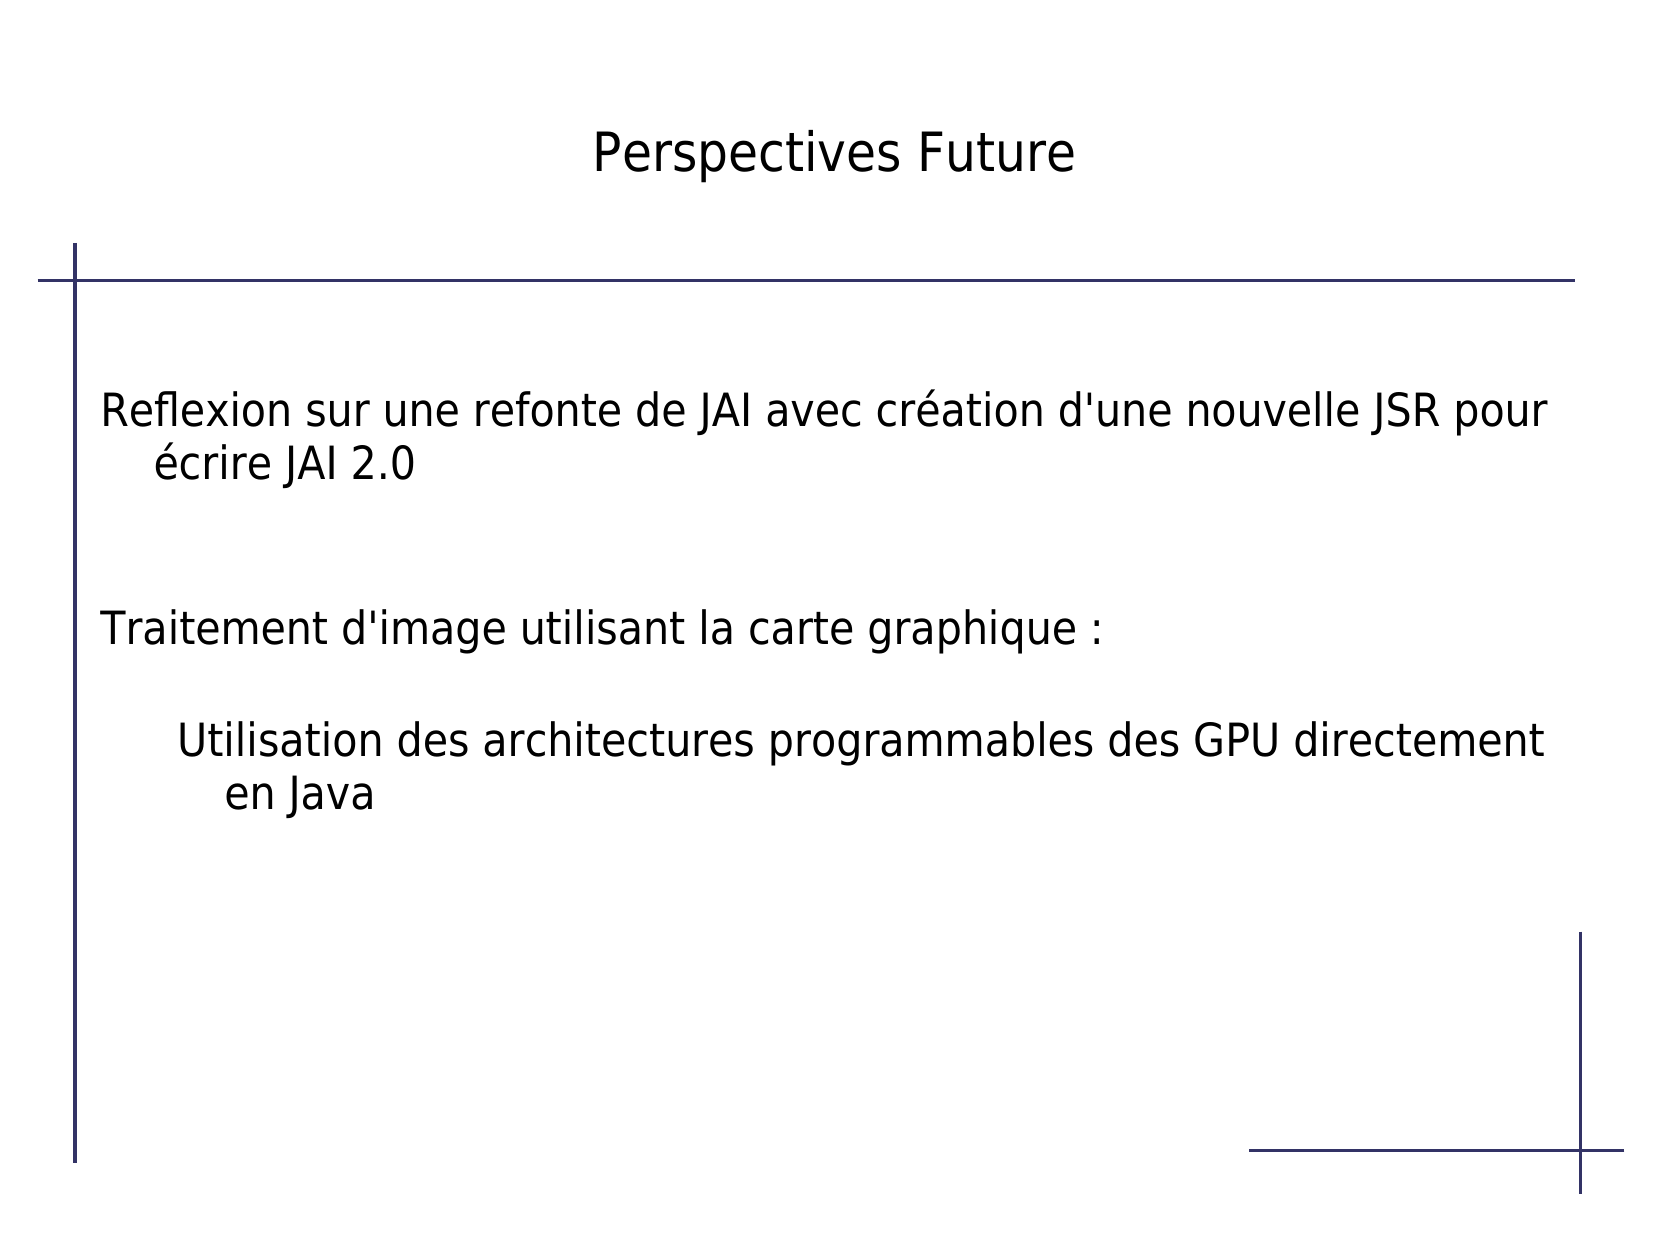

# Perspectives Future
Reflexion sur une refonte de JAI avec création d'une nouvelle JSR pour écrire JAI 2.0
Traitement d'image utilisant la carte graphique :
Utilisation des architectures programmables des GPU directement en Java